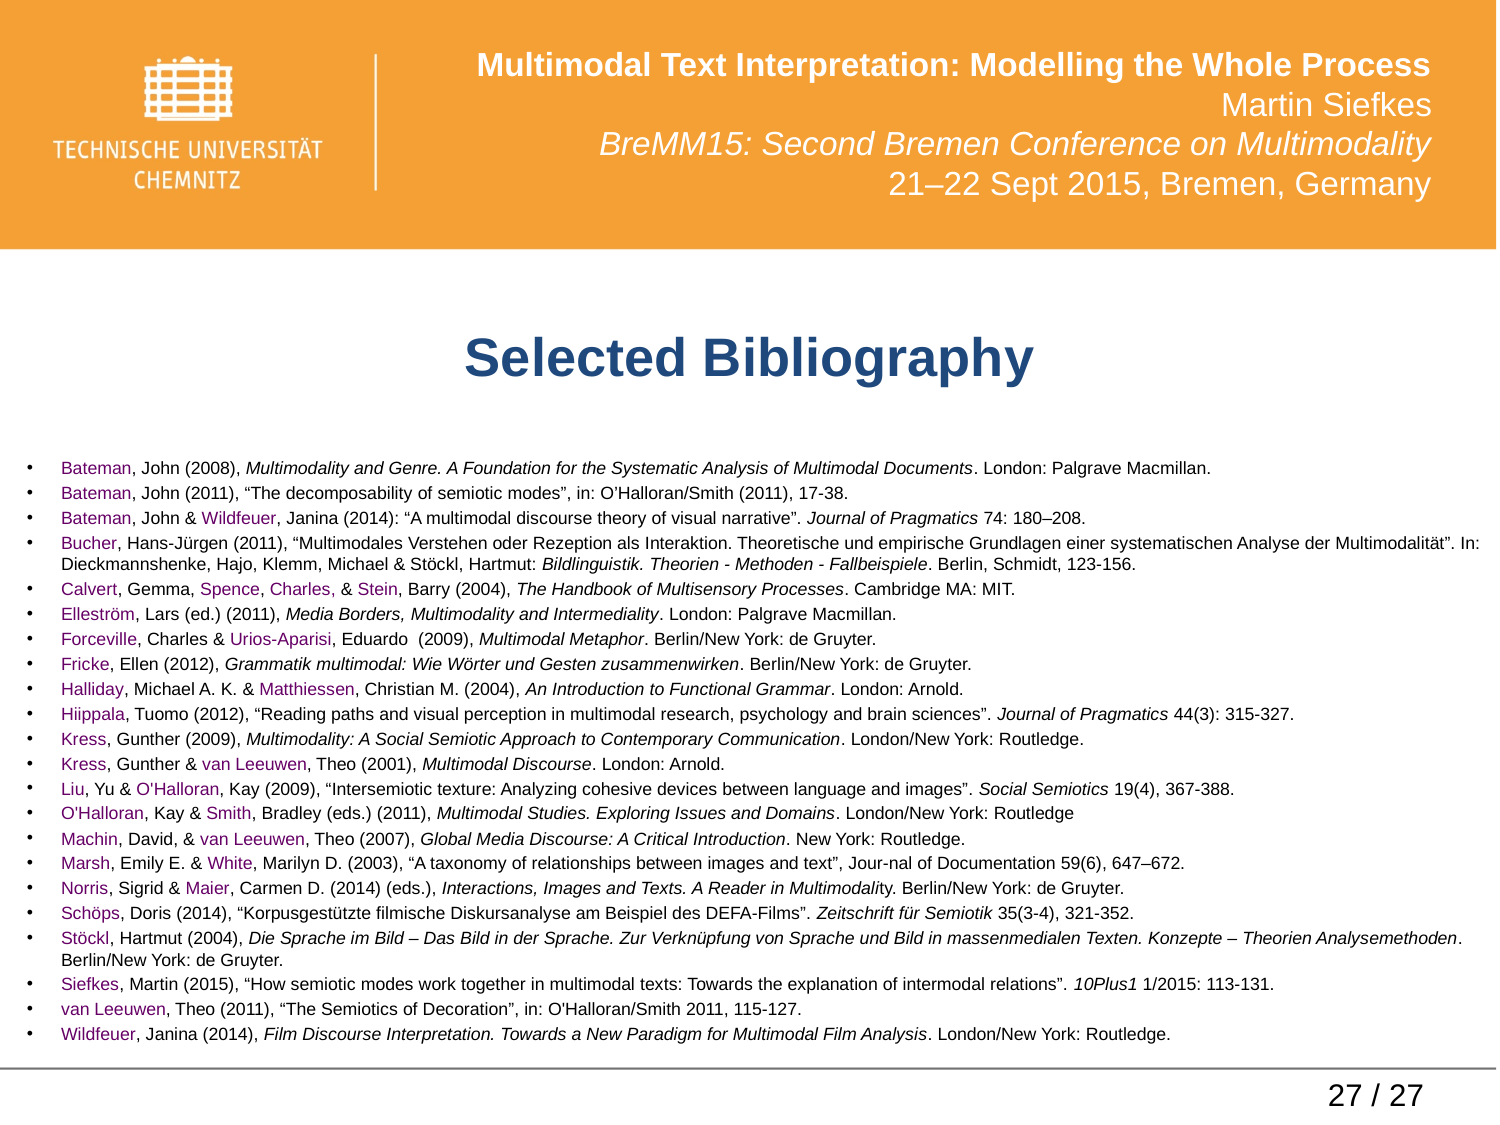

#
Selected Bibliography
Bateman, John (2008), Multimodality and Genre. A Foundation for the Systematic Analysis of Multimodal Documents. London: Palgrave Macmillan.
Bateman, John (2011), “The decomposability of semiotic modes”, in: O’Halloran/Smith (2011), 17-38.
Bateman, John & Wildfeuer, Janina (2014): “A multimodal discourse theory of visual narrative”. Journal of Pragmatics 74: 180–208.
Bucher, Hans-Jürgen (2011), “Multimodales Verstehen oder Rezeption als Interaktion. Theoretische und empirische Grundlagen einer systematischen Analyse der Multimodalität”. In: Dieckmannshenke, Hajo, Klemm, Michael & Stöckl, Hartmut: Bildlinguistik. Theorien - Methoden - Fallbeispiele. Berlin, Schmidt, 123-156.
Calvert, Gemma, Spence, Charles, & Stein, Barry (2004), The Handbook of Multisensory Processes. Cambridge MA: MIT.
Elleström, Lars (ed.) (2011), Media Borders, Multimodality and Intermediality. London: Palgrave Macmillan.
Forceville, Charles & Urios-Aparisi, Eduardo (2009), Multimodal Metaphor. Berlin/New York: de Gruyter.
Fricke, Ellen (2012), Grammatik multimodal: Wie Wörter und Gesten zusammenwirken. Berlin/New York: de Gruyter.
Halliday, Michael A. K. & Matthiessen, Christian M. (2004), An Introduction to Functional Grammar. London: Arnold.
Hiippala, Tuomo (2012), “Reading paths and visual perception in multimodal research, psychology and brain sciences”. Journal of Pragmatics 44(3): 315-327.
Kress, Gunther (2009), Multimodality: A Social Semiotic Approach to Contemporary Communication. London/New York: Routledge.
Kress, Gunther & van Leeuwen, Theo (2001), Multimodal Discourse. London: Arnold.
Liu, Yu & O'Halloran, Kay (2009), “Intersemiotic texture: Analyzing cohesive devices between language and images”. Social Semiotics 19(4), 367-388.
O'Halloran, Kay & Smith, Bradley (eds.) (2011), Multimodal Studies. Exploring Issues and Domains. London/New York: Routledge
Machin, David, & van Leeuwen, Theo (2007), Global Media Discourse: A Critical Introduction. New York: Routledge.
Marsh, Emily E. & White, Marilyn D. (2003), “A taxonomy of relationships between images and text”, Jour-nal of Documentation 59(6), 647–672.
Norris, Sigrid & Maier, Carmen D. (2014) (eds.), Interactions, Images and Texts. A Reader in Multimodality. Berlin/New York: de Gruyter.
Schöps, Doris (2014), “Korpusgestützte filmische Diskursanalyse am Beispiel des DEFA-Films”. Zeitschrift für Semiotik 35(3-4), 321-352.
Stöckl, Hartmut (2004), Die Sprache im Bild – Das Bild in der Sprache. Zur Verknüpfung von Sprache und Bild in massenmedialen Texten. Konzepte – Theorien Analysemethoden. Berlin/New York: de Gruyter.
Siefkes, Martin (2015), “How semiotic modes work together in multimodal texts: Towards the explanation of intermodal relations”. 10Plus1 1/2015: 113-131.
van Leeuwen, Theo (2011), “The Semiotics of Decoration”, in: O'Halloran/Smith 2011, 115-127.
Wildfeuer, Janina (2014), Film Discourse Interpretation. Towards a New Paradigm for Multimodal Film Analysis. London/New York: Routledge.